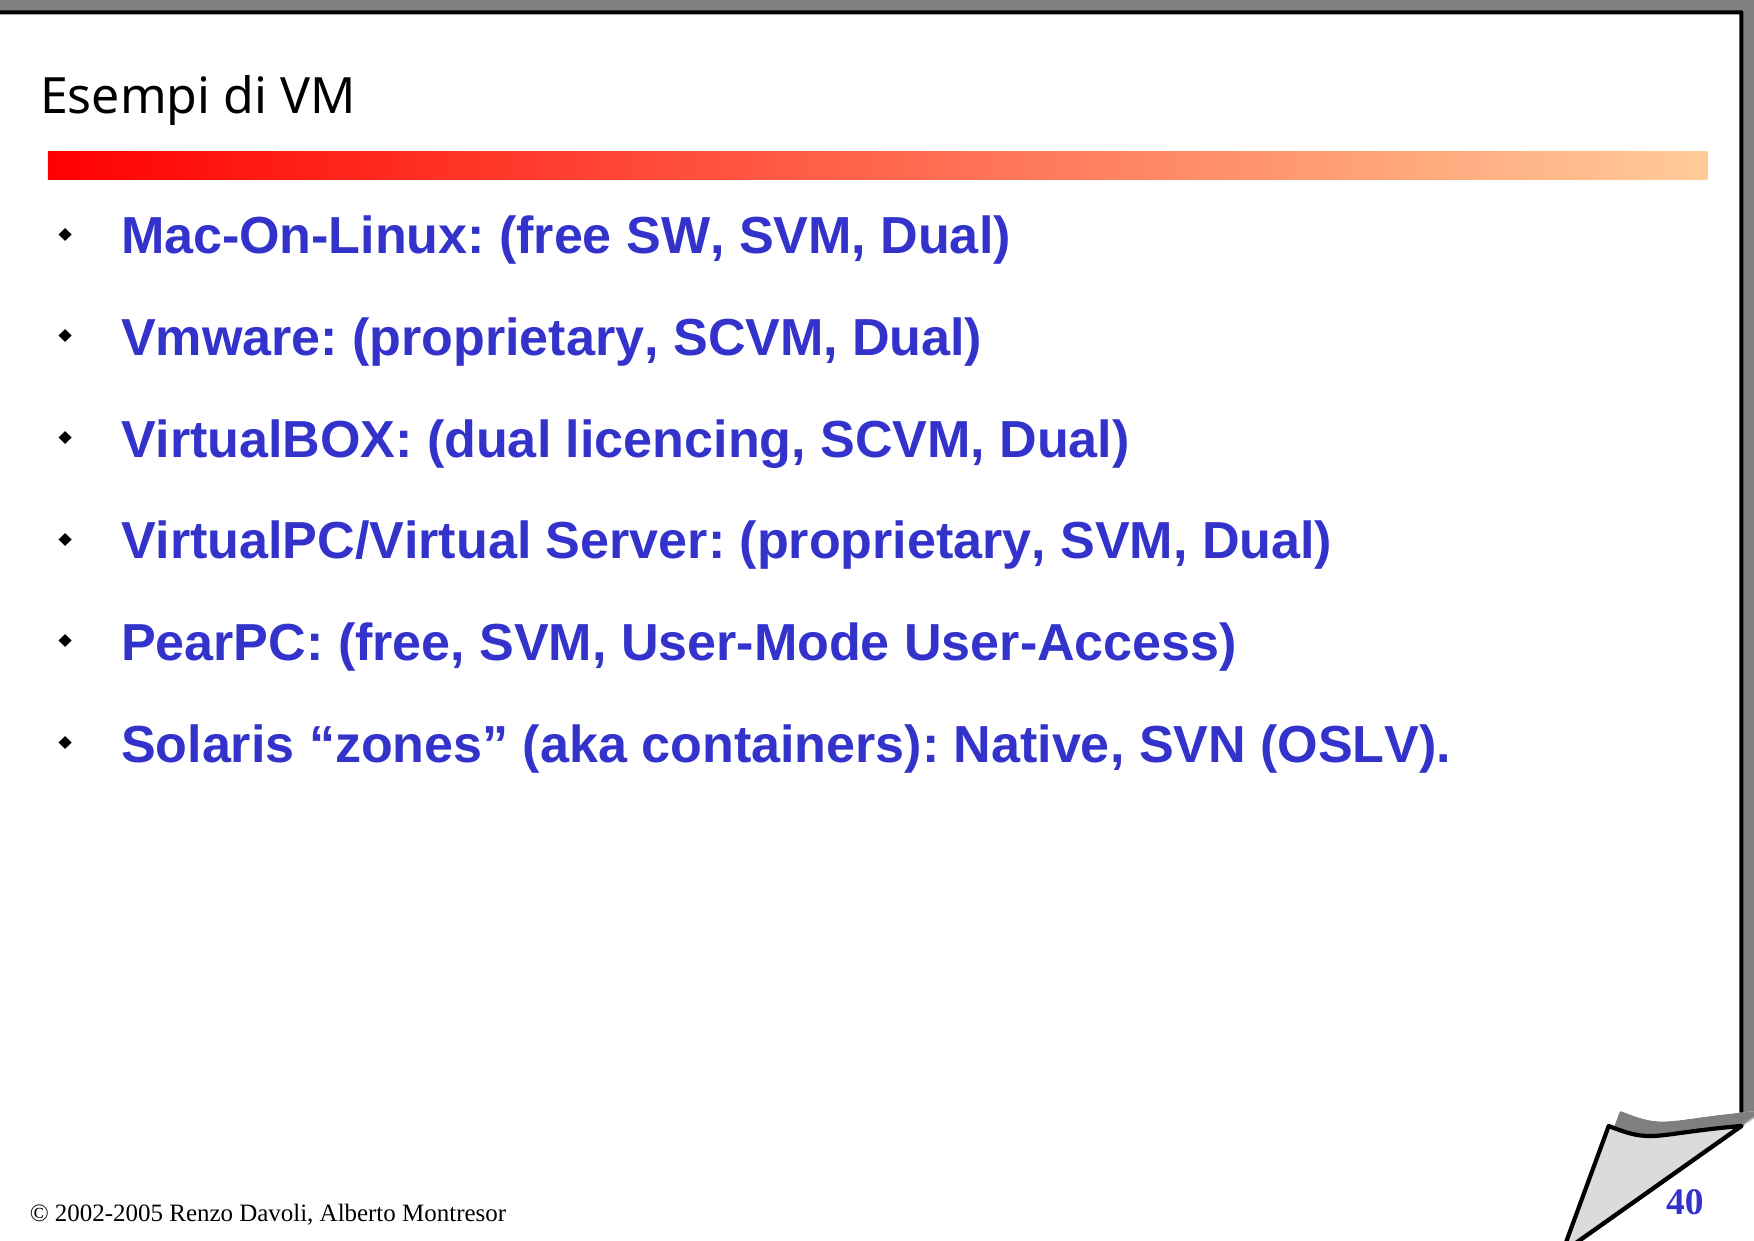

# Esempi di VM
Mac-On-Linux: (free SW, SVM, Dual)
Vmware: (proprietary, SCVM, Dual)
VirtualBOX: (dual licencing, SCVM, Dual)
VirtualPC/Virtual Server: (proprietary, SVM, Dual)
PearPC: (free, SVM, User-Mode User-Access)
Solaris “zones” (aka containers): Native, SVN (OSLV).